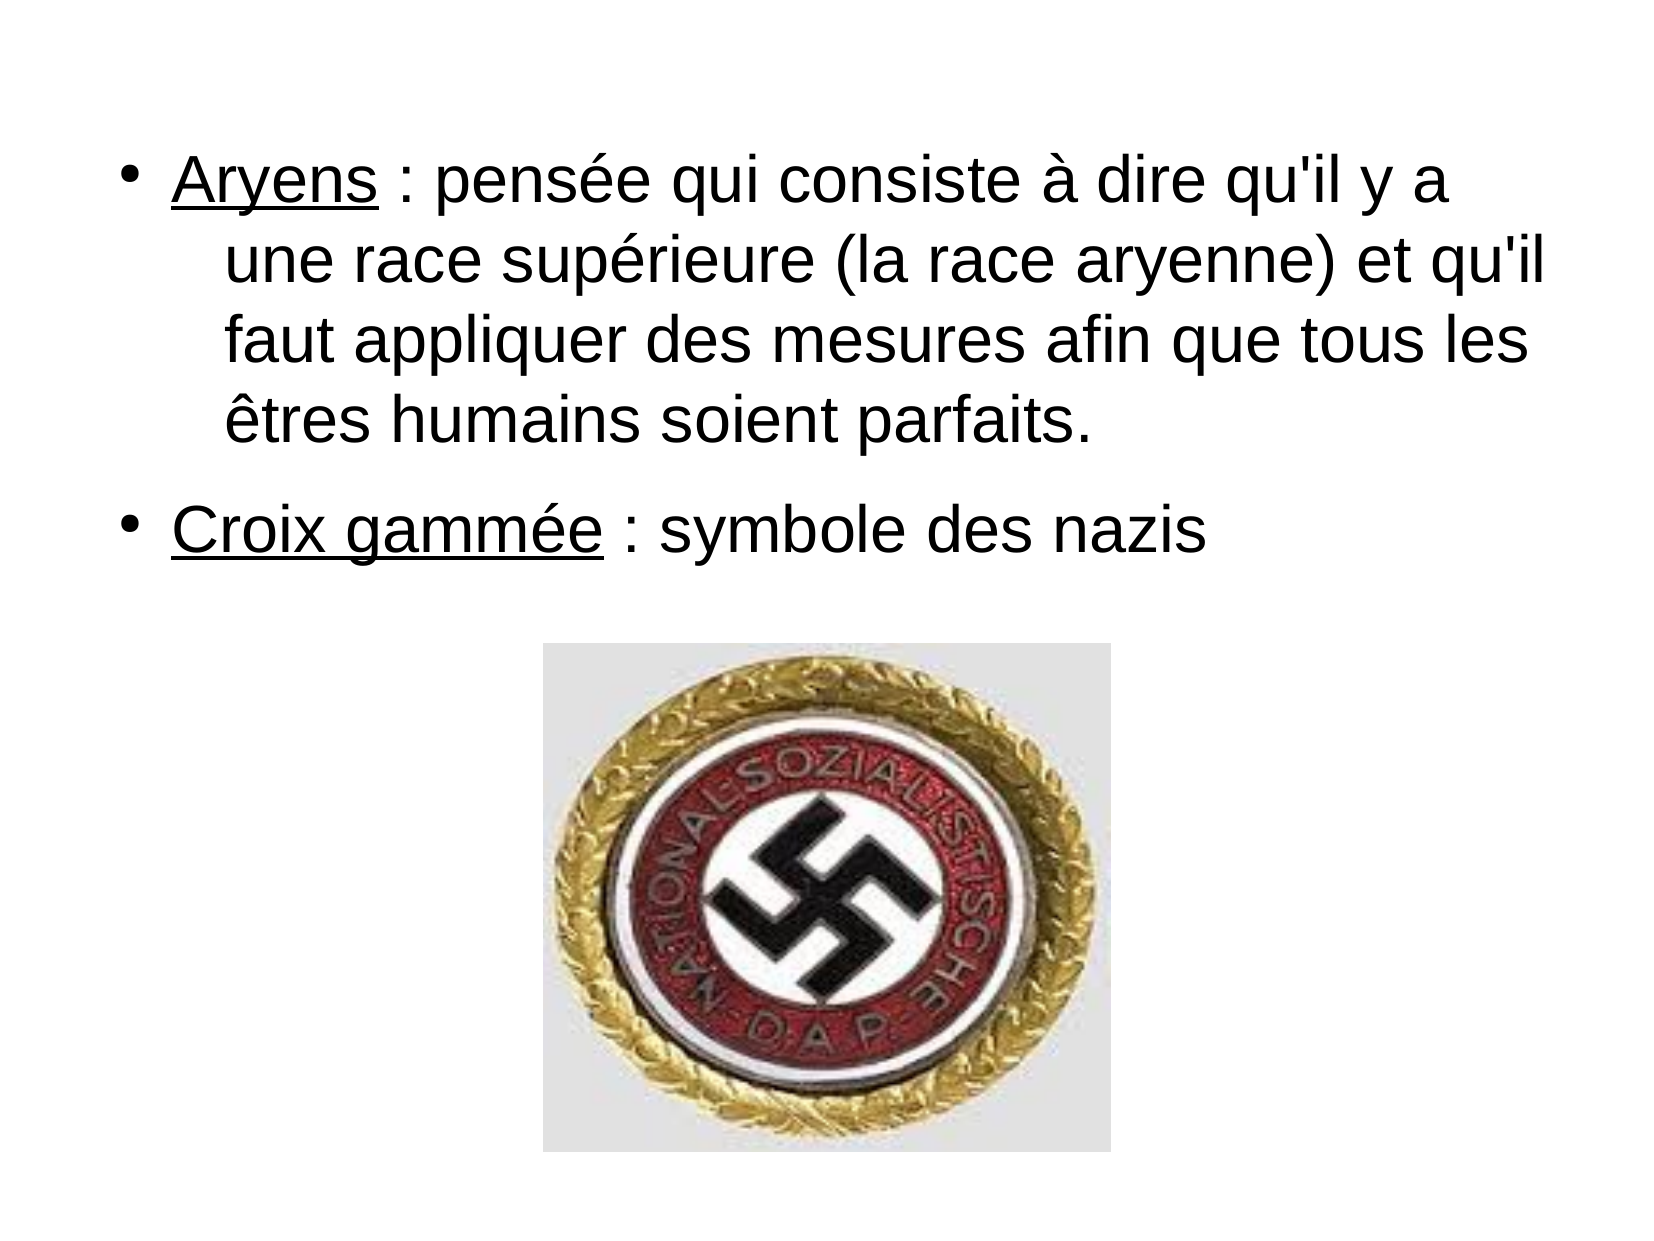

# Aryens : pensée qui consiste à dire qu'il y a une race supérieure (la race aryenne) et qu'il faut appliquer des mesures afin que tous les êtres humains soient parfaits.
Croix gammée : symbole des nazis